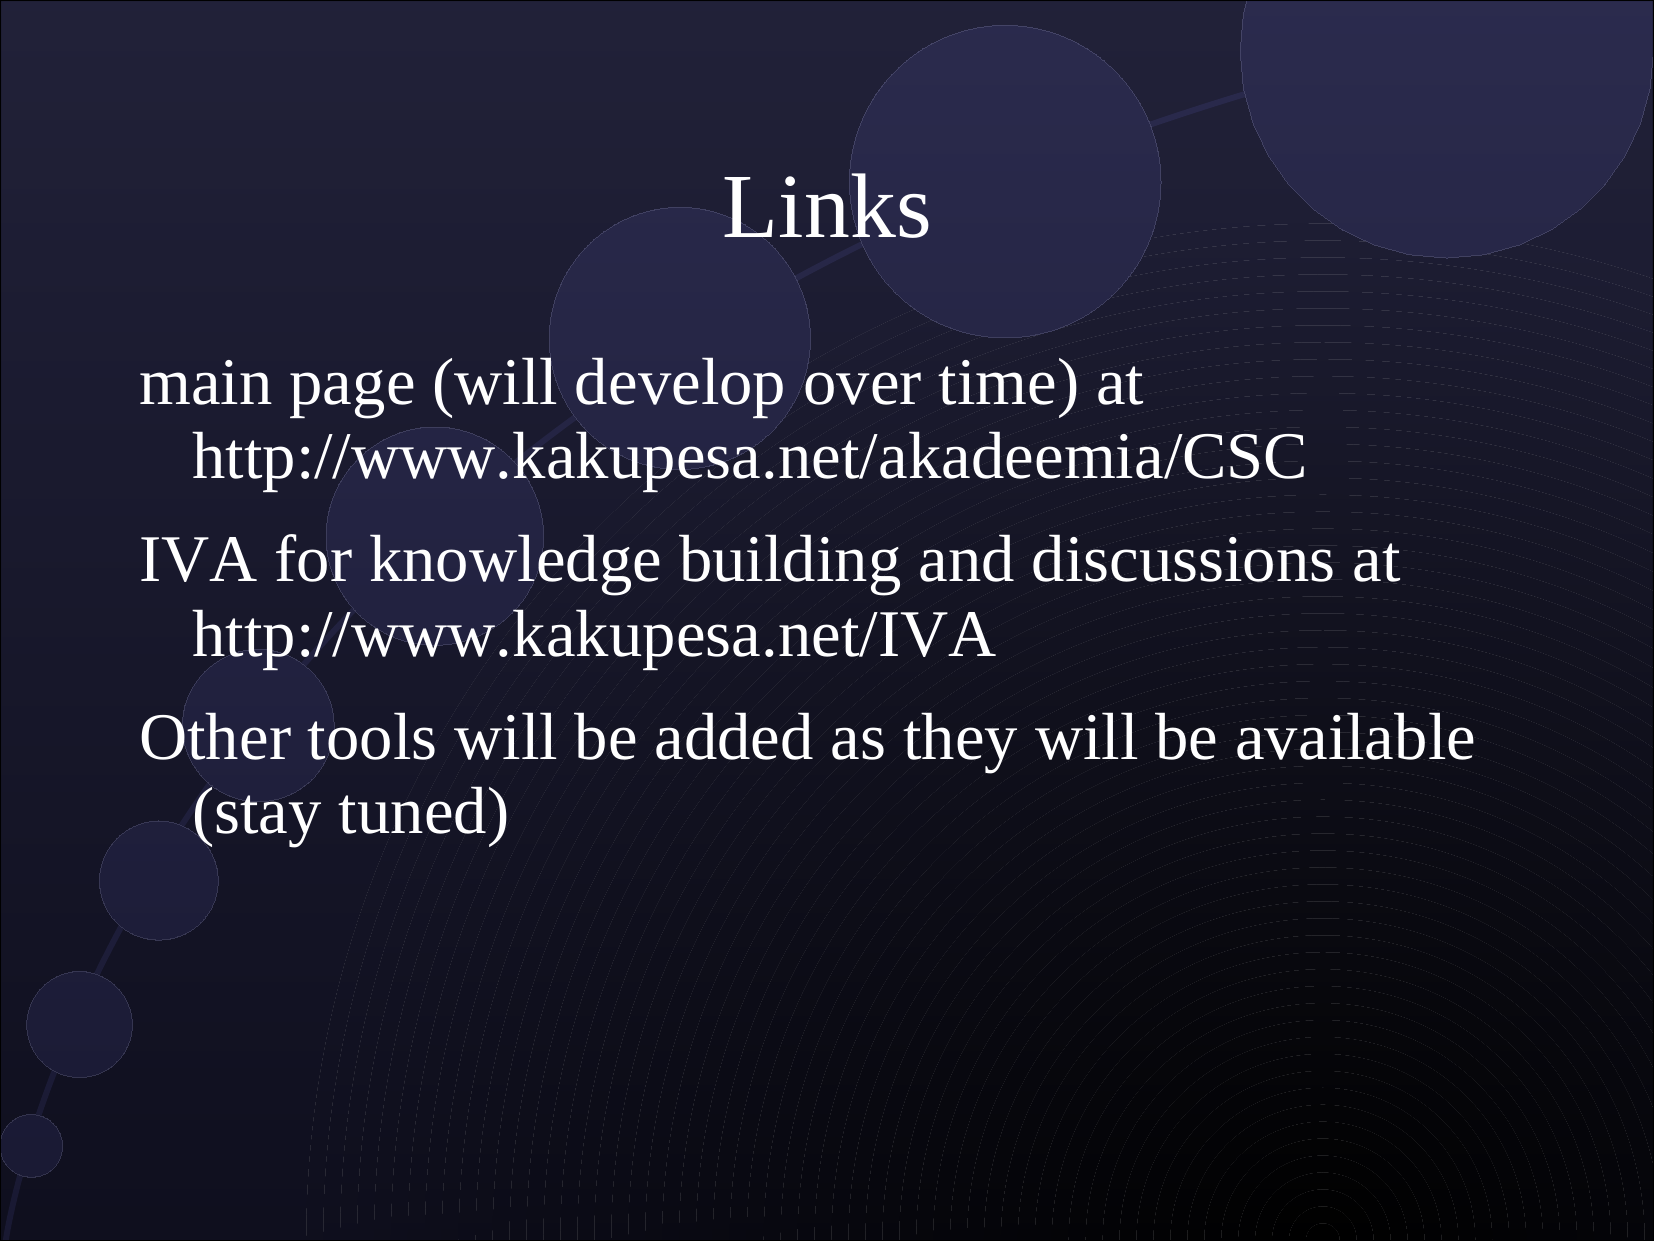

# Links
main page (will develop over time) at http://www.kakupesa.net/akadeemia/CSC
IVA for knowledge building and discussions at http://www.kakupesa.net/IVA
Other tools will be added as they will be available (stay tuned)